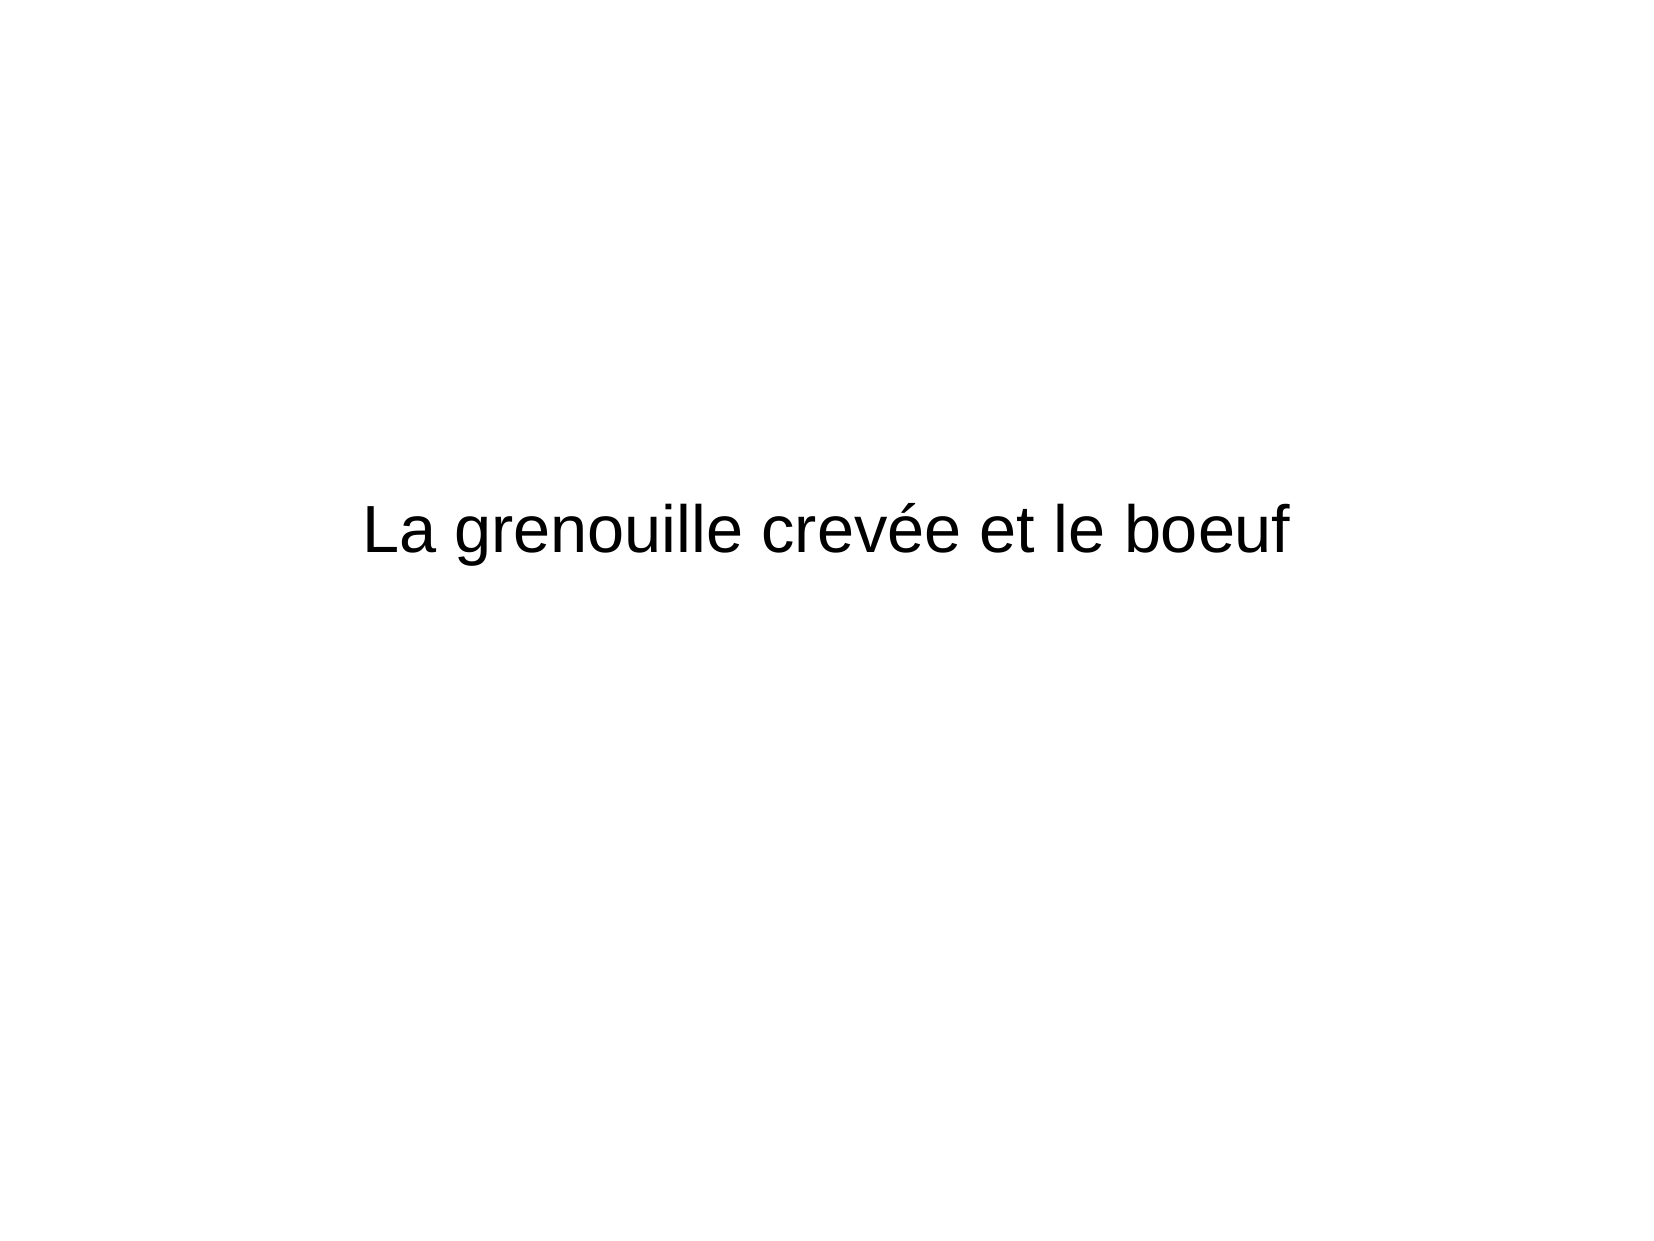

# La grenouille crevée et le boeuf